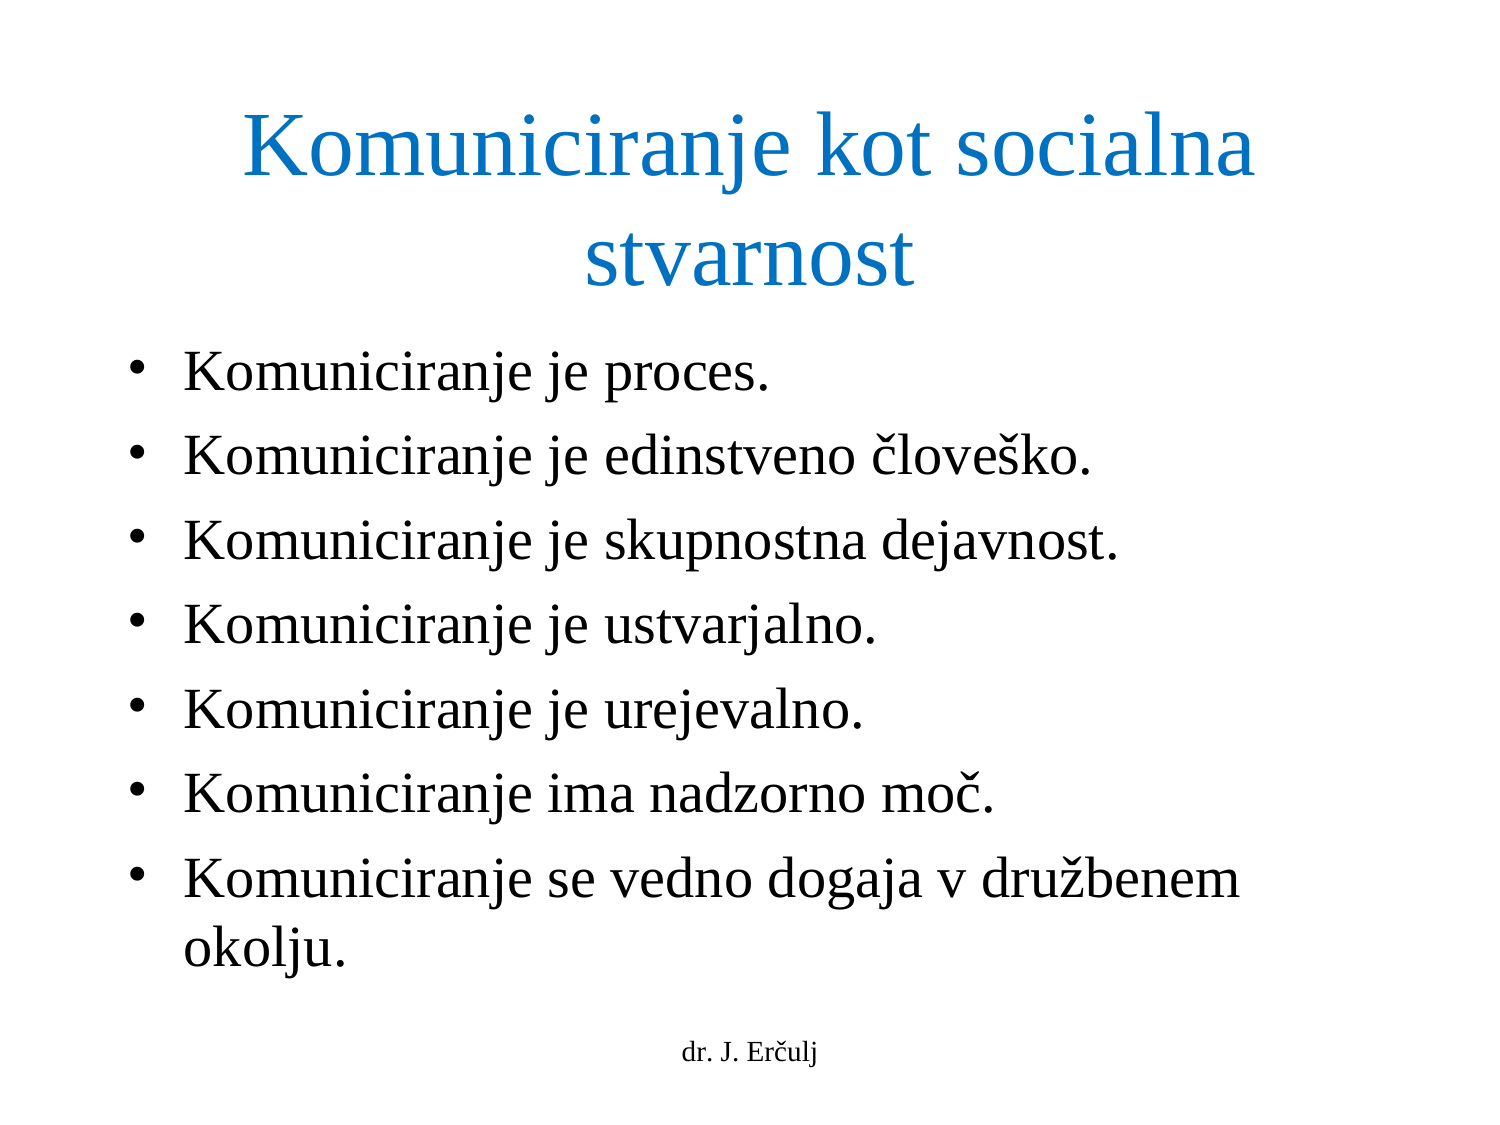

# Komuniciranje kot socialna stvarnost
Komuniciranje je proces.
Komuniciranje je edinstveno človeško.
Komuniciranje je skupnostna dejavnost.
Komuniciranje je ustvarjalno.
Komuniciranje je urejevalno.
Komuniciranje ima nadzorno moč.
Komuniciranje se vedno dogaja v družbenem okolju.
dr. J. Erčulj